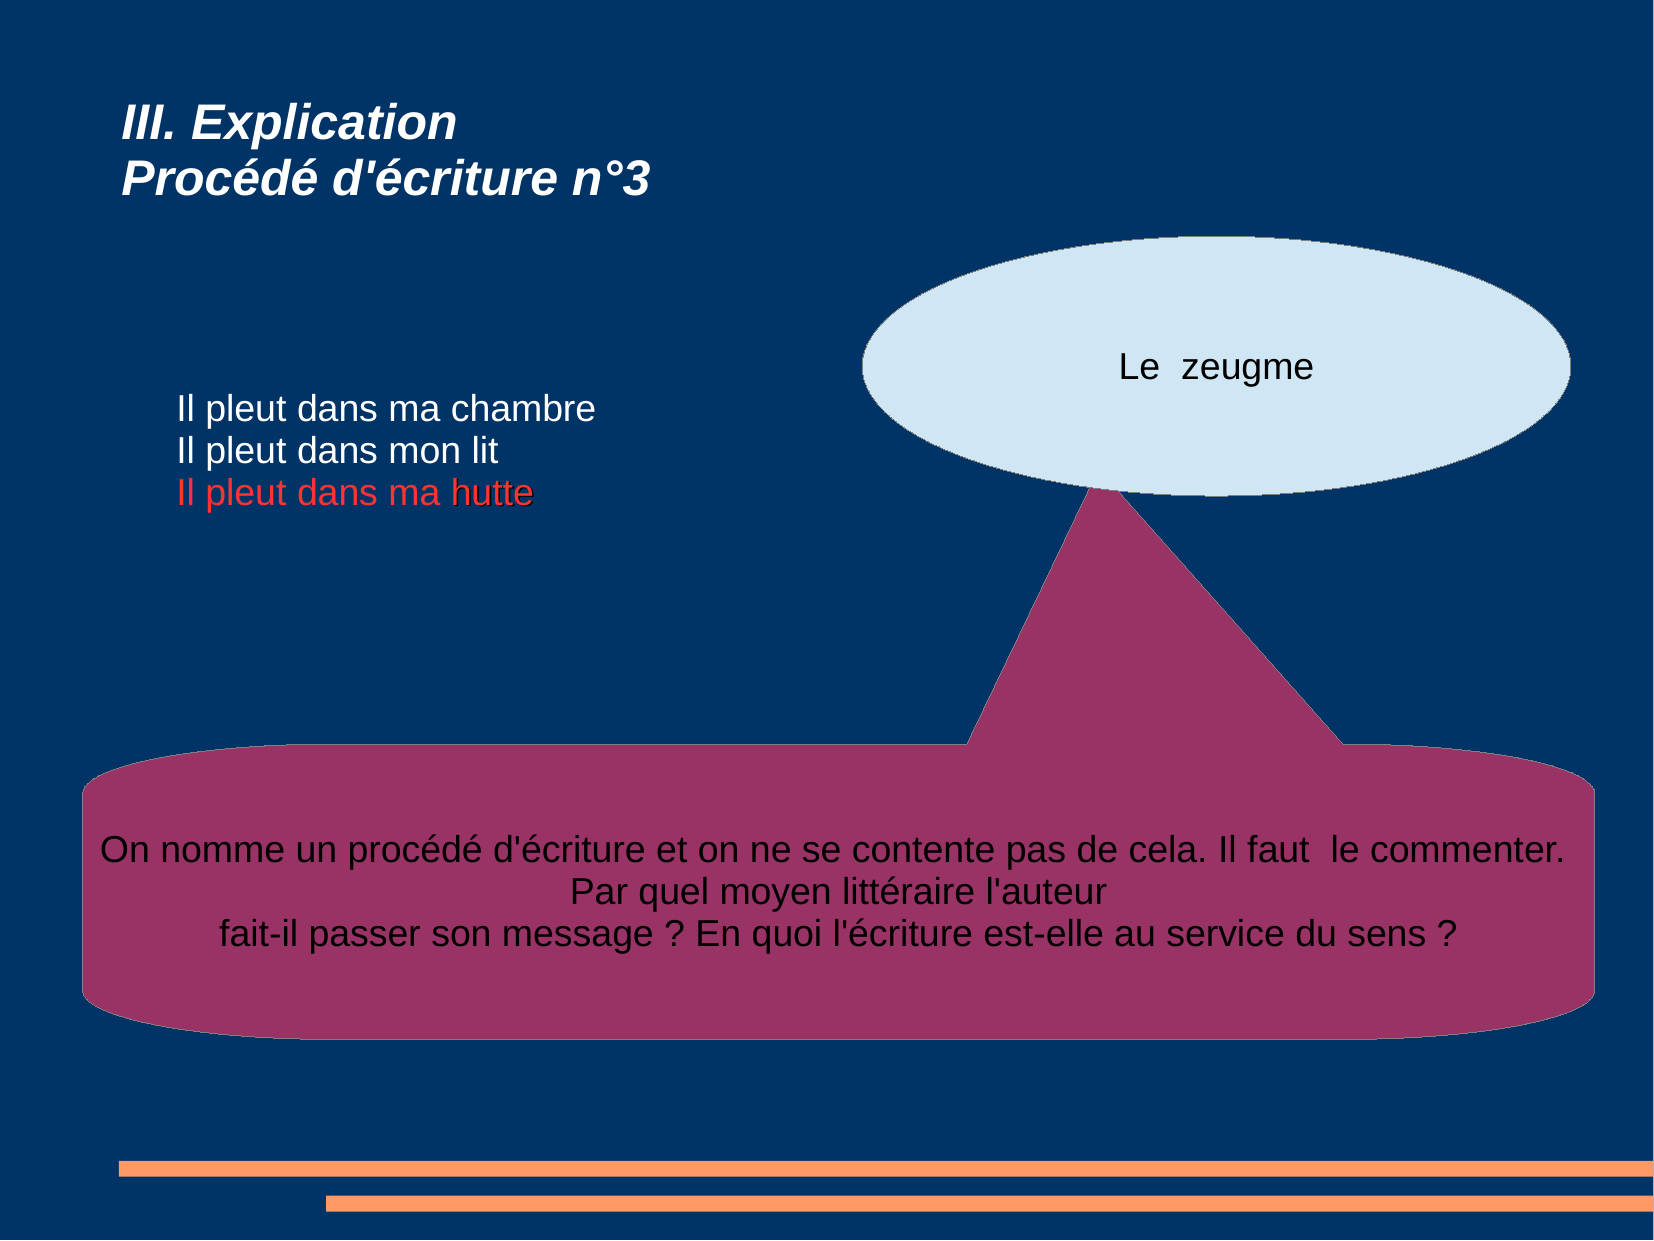

# III. Explication Procédé d'écriture n°3
Le zeugme
Il pleut dans ma chambre
Il pleut dans mon lit
Il pleut dans ma hutte
On nomme un procédé d'écriture et on ne se contente pas de cela. Il faut le commenter.
Par quel moyen littéraire l'auteur
fait-il passer son message ? En quoi l'écriture est-elle au service du sens ?